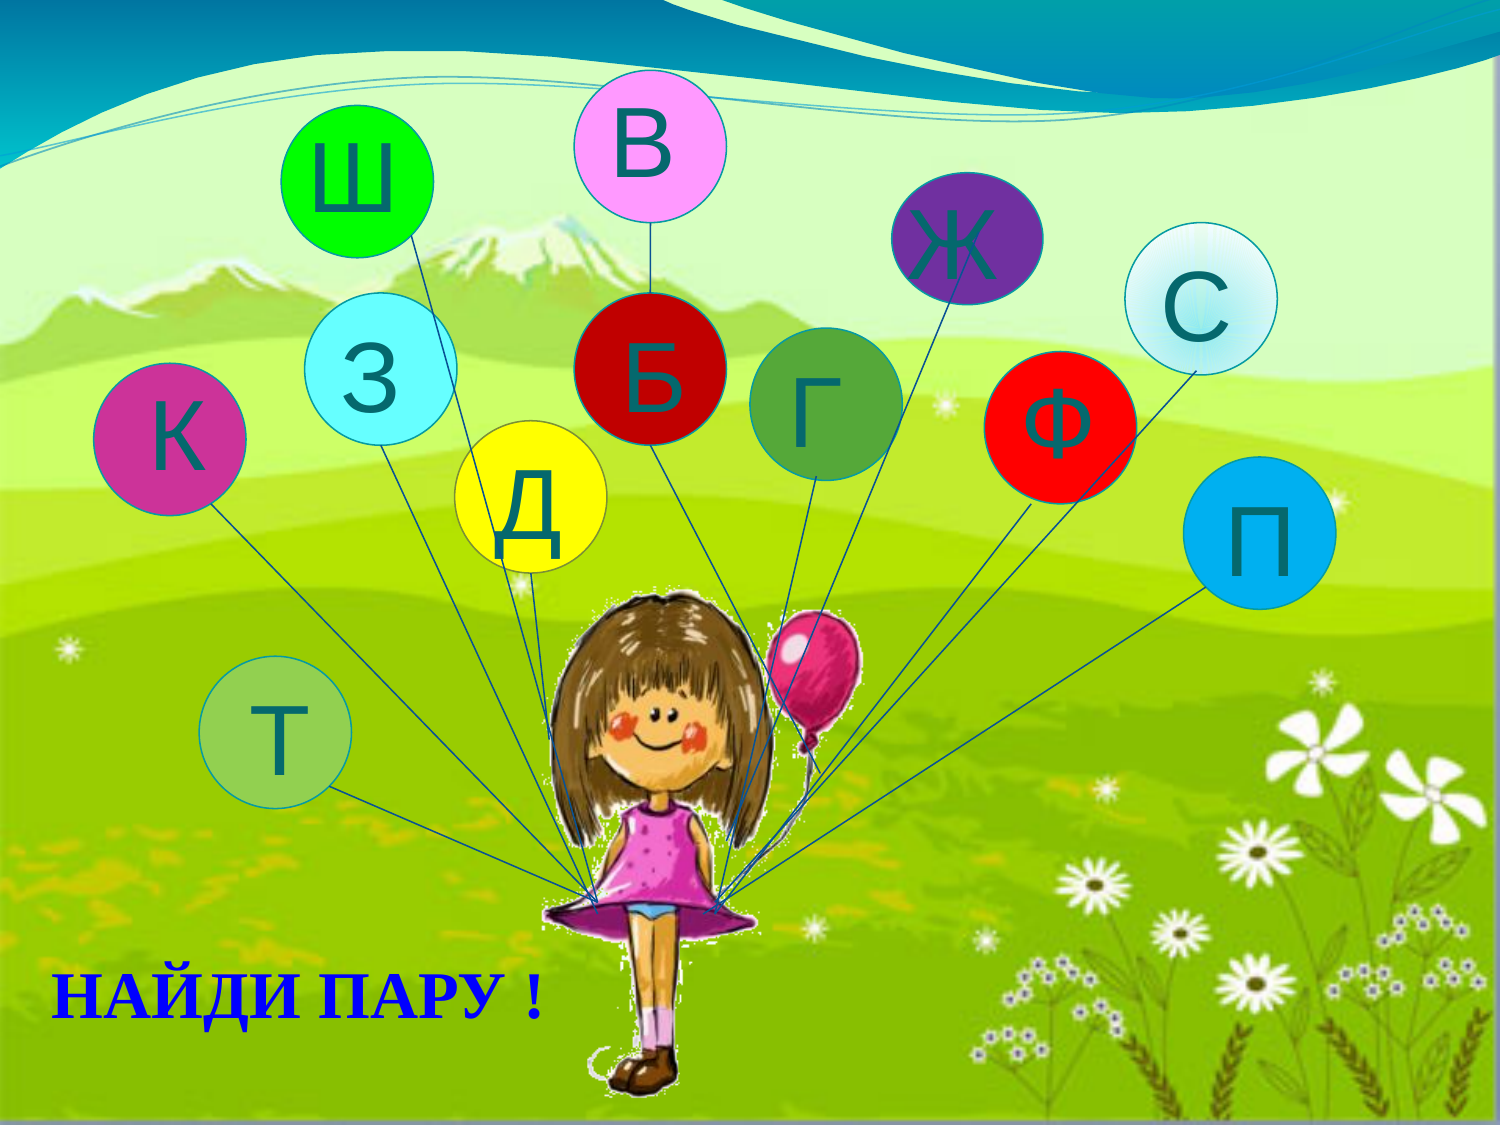

В
Ш
Ж
С
З
Б
Г
Ф
К
Д
П
Т
НАЙДИ ПАРУ !